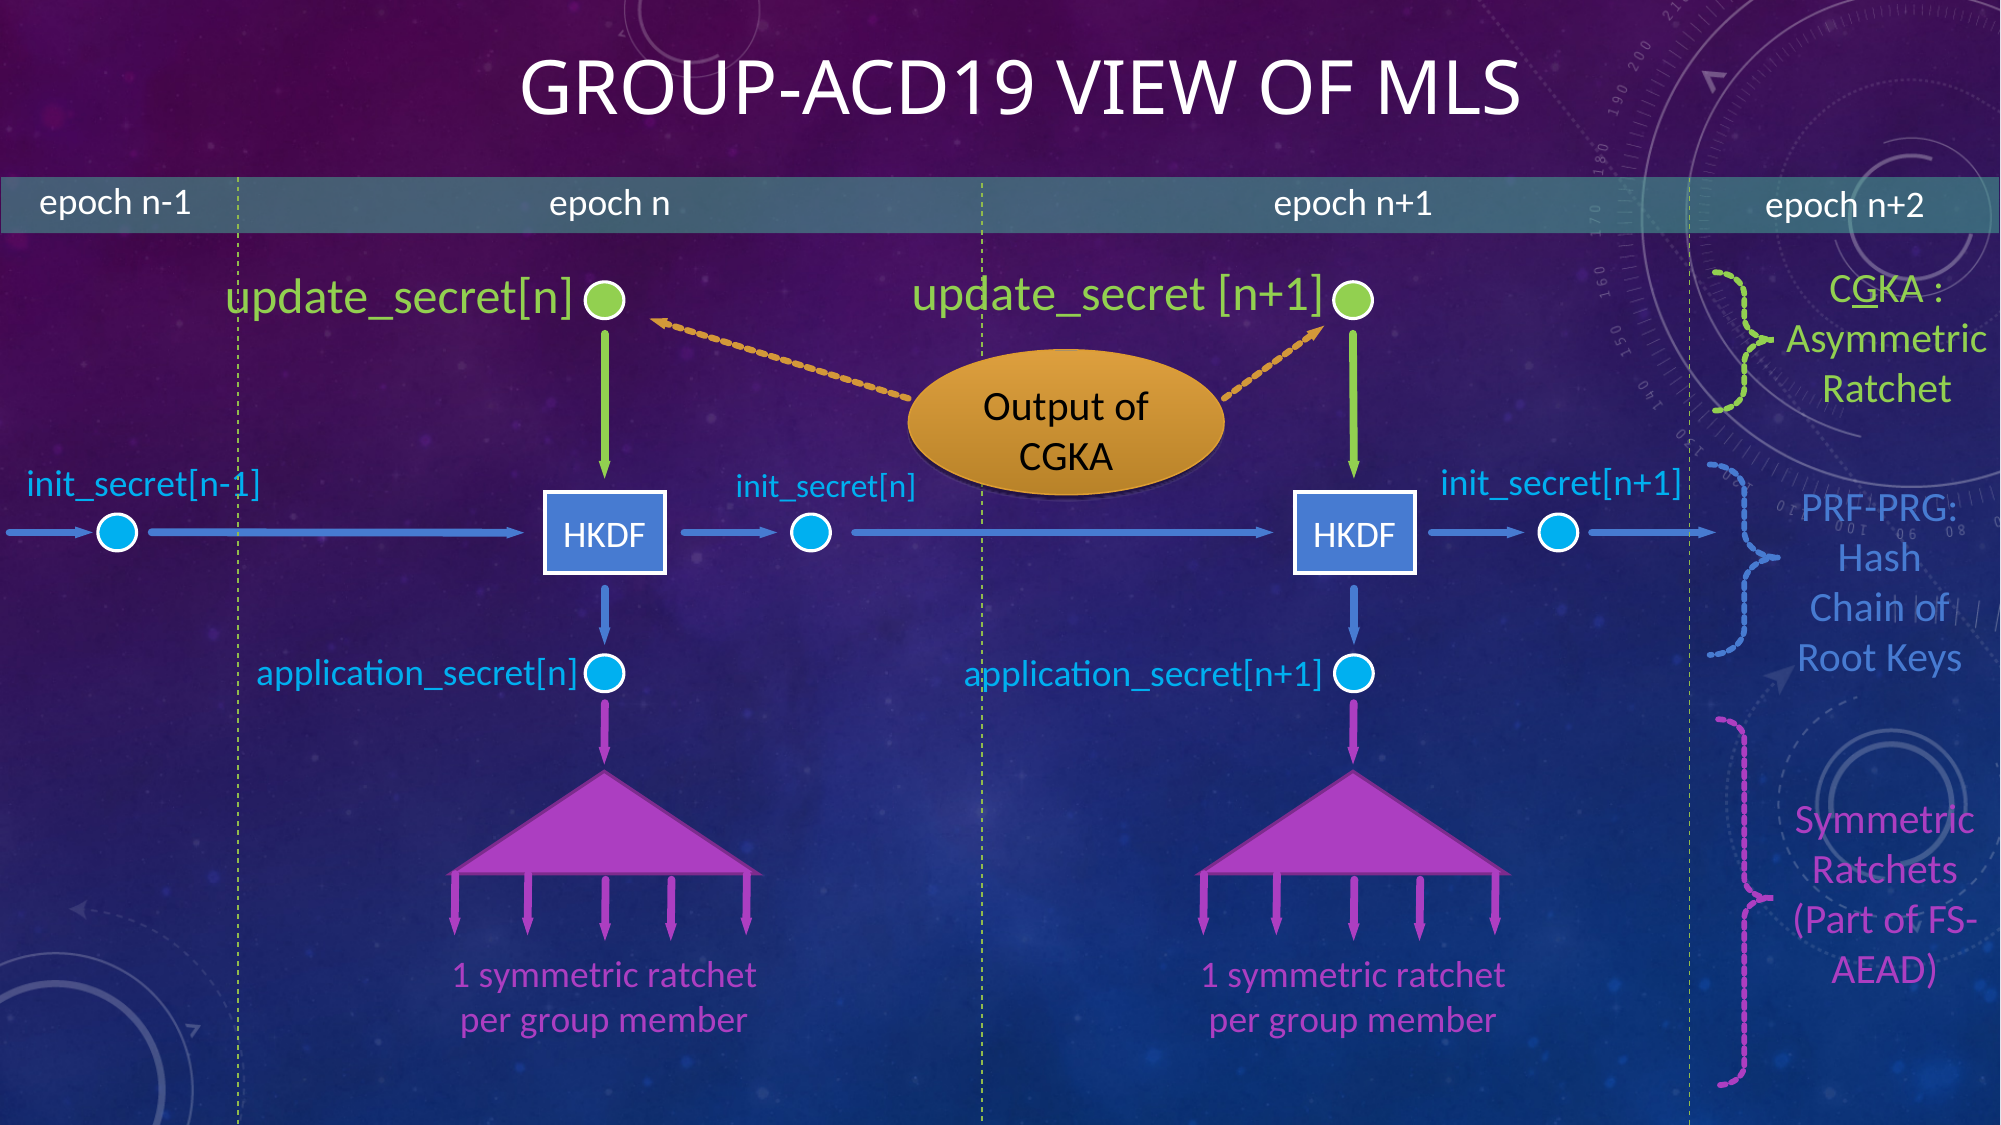

# Group-ACD19 View of MLS
epoch n-1
epoch n
epoch n+1
epoch n+2
update_secret [n+1]
CGKA : Asymmetric Ratchet
update_secret[n]
Output of CGKA
init_secret[n+1]
init_secret[n-1]
init_secret[n]
PRF-PRG: Hash Chain of Root Keys
HKDF
HKDF
application_secret[n]
application_secret[n+1]
Symmetric Ratchets
(Part of FS-AEAD)
1 symmetric ratchet per group member
1 symmetric ratchet per group member